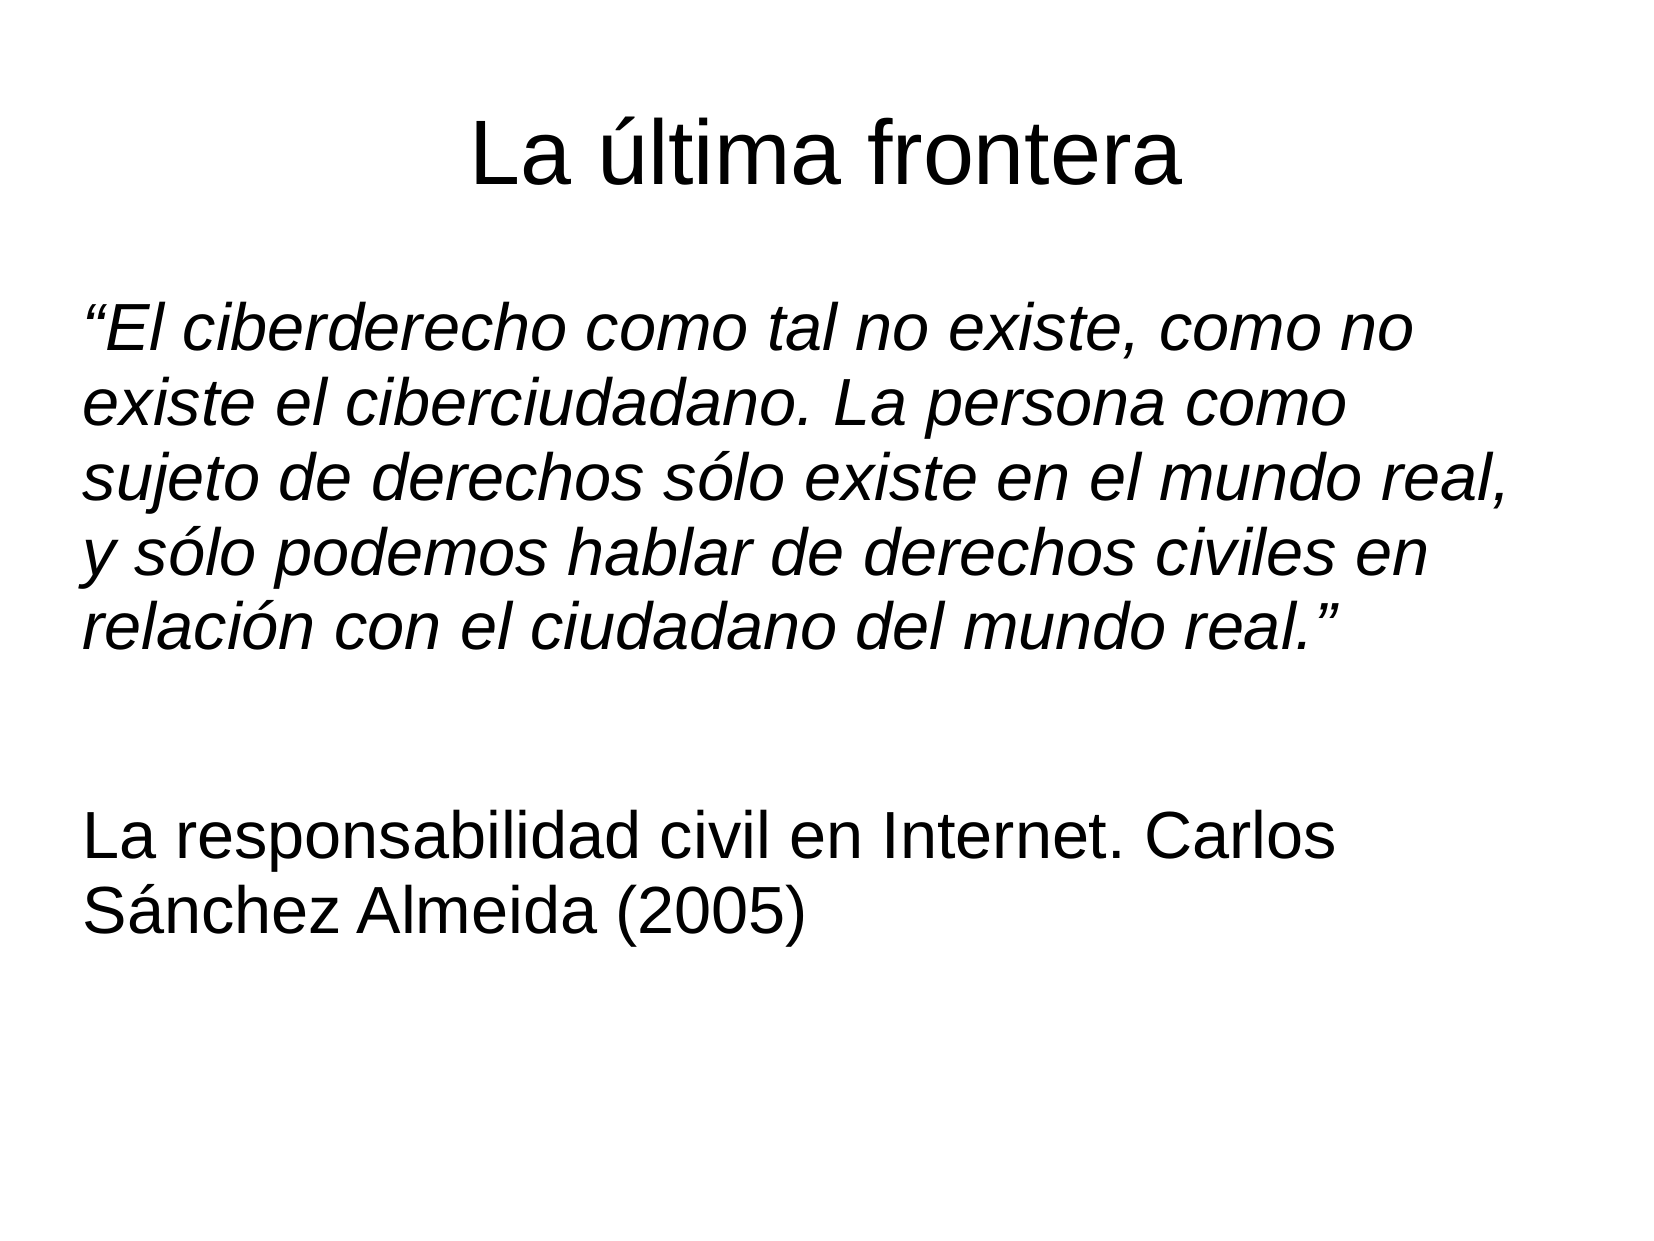

# La última frontera
“El ciberderecho como tal no existe, como no existe el ciberciudadano. La persona como sujeto de derechos sólo existe en el mundo real, y sólo podemos hablar de derechos civiles en relación con el ciudadano del mundo real.”
La responsabilidad civil en Internet. Carlos Sánchez Almeida (2005)